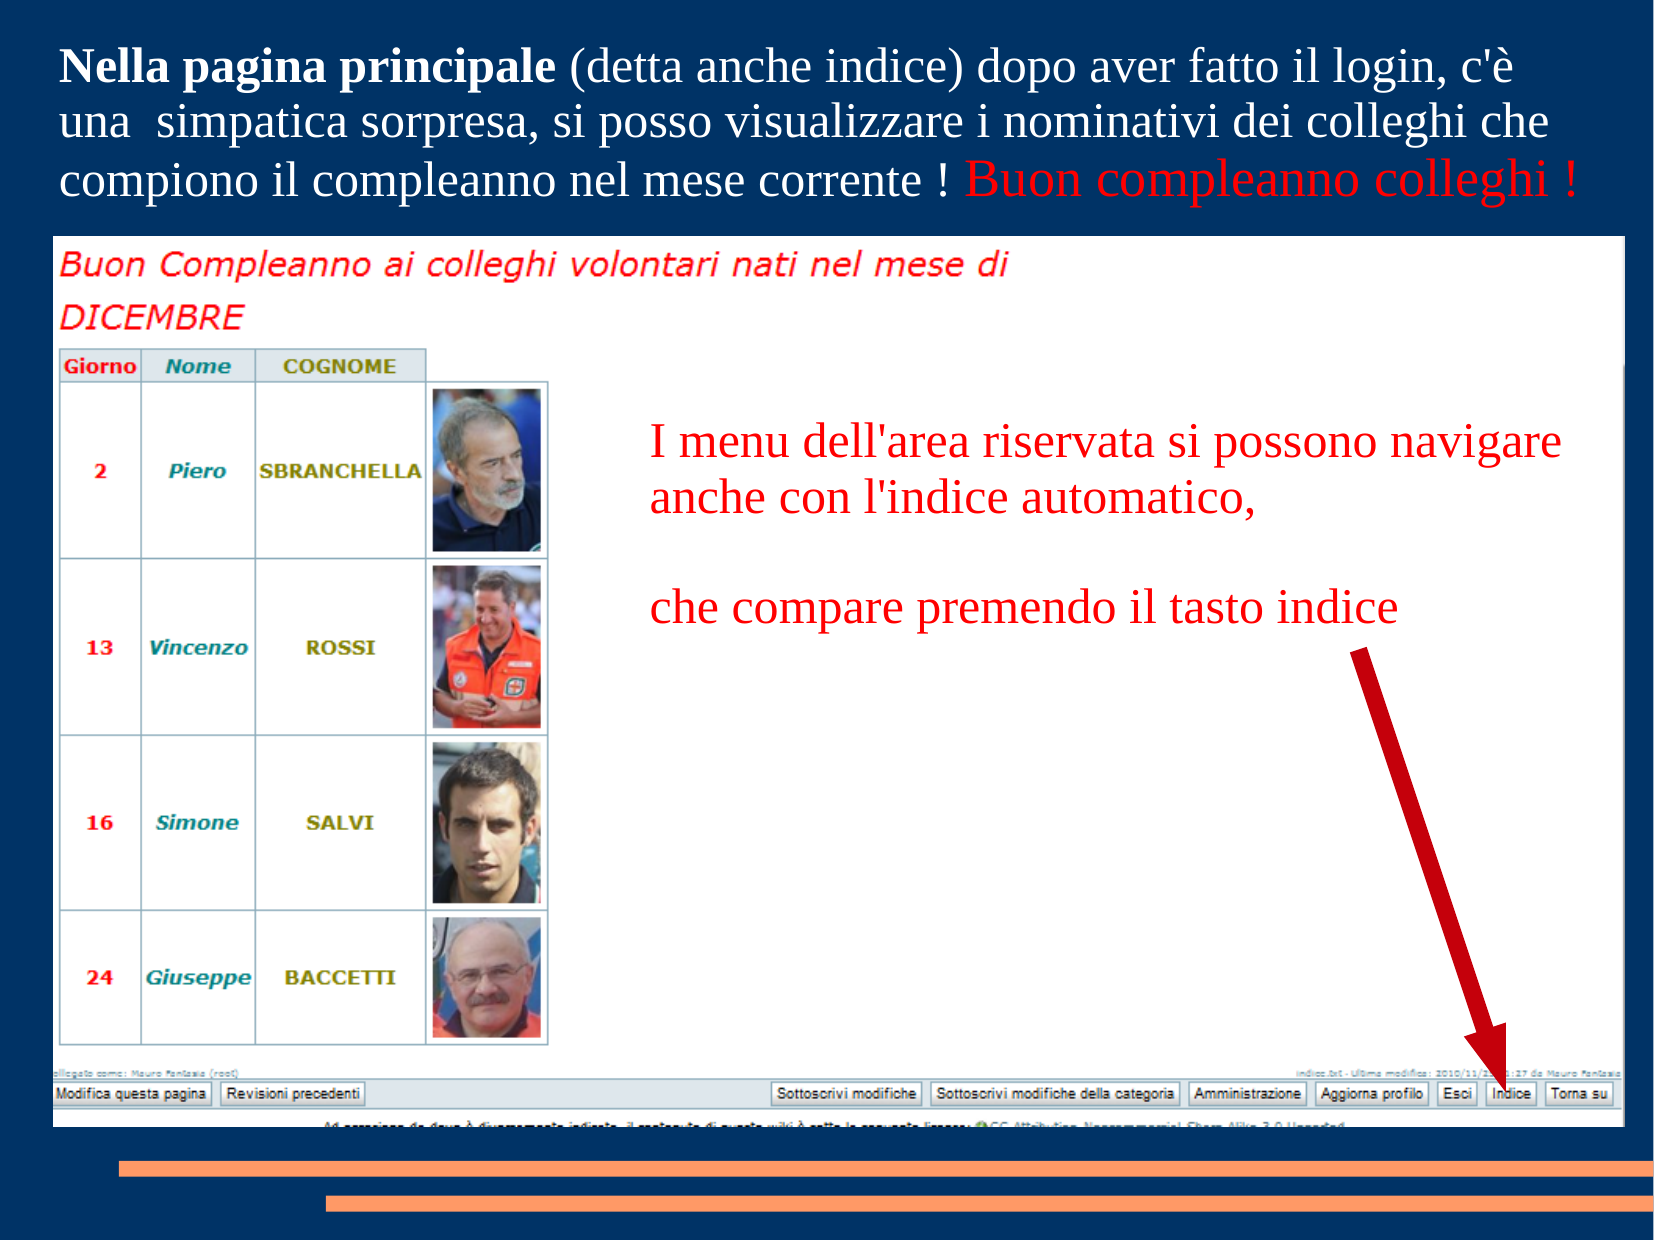

Nella pagina principale (detta anche indice) dopo aver fatto il login, c'è una simpatica sorpresa, si posso visualizzare i nominativi dei colleghi che compiono il compleanno nel mese corrente ! Buon compleanno colleghi !
I menu dell'area riservata si possono navigare
anche con l'indice automatico,
che compare premendo il tasto indice